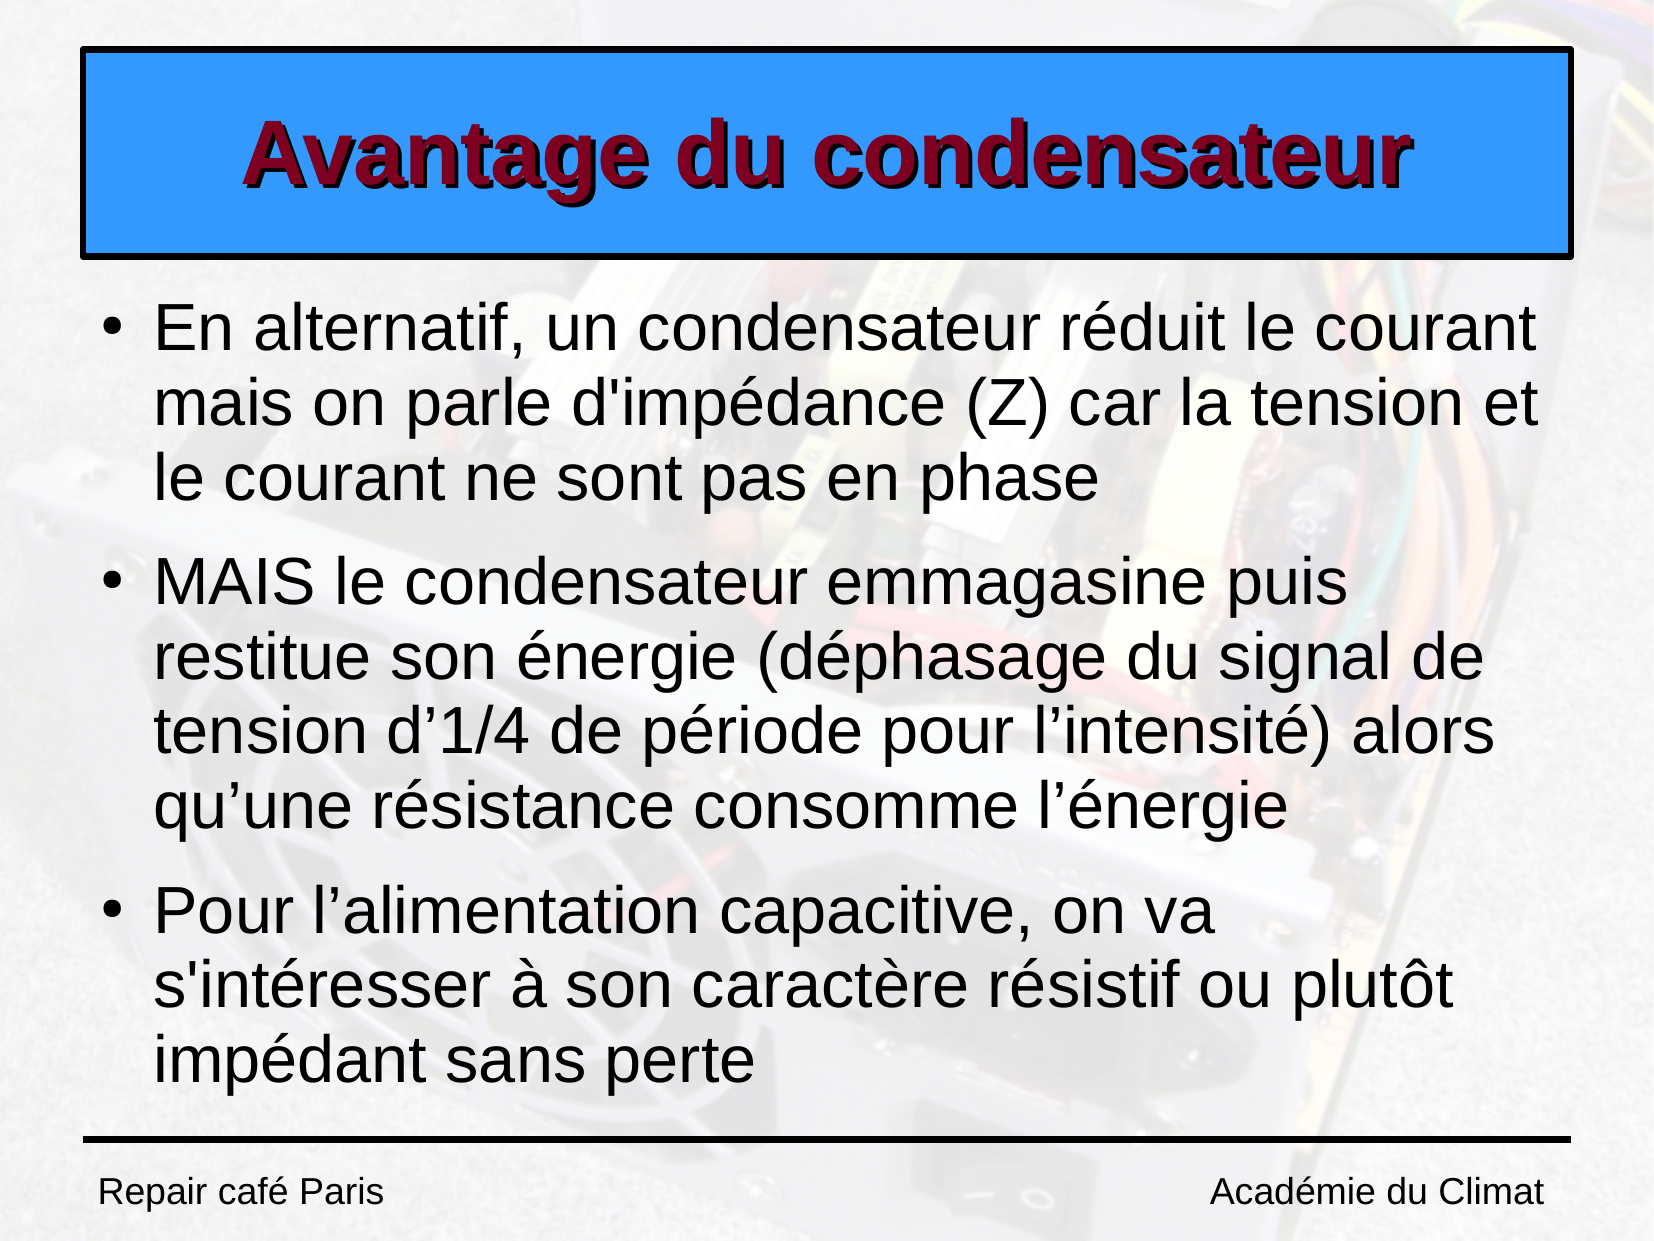

# Avantage du condensateur
En alternatif, un condensateur réduit le courant mais on parle d'impédance (Z) car la tension et le courant ne sont pas en phase
MAIS le condensateur emmagasine puis restitue son énergie (déphasage du signal de tension d’1/4 de période pour l’intensité) alors qu’une résistance consomme l’énergie
Pour l’alimentation capacitive, on va s'intéresser à son caractère résistif ou plutôt impédant sans perte
Repair café Paris	Académie du Climat